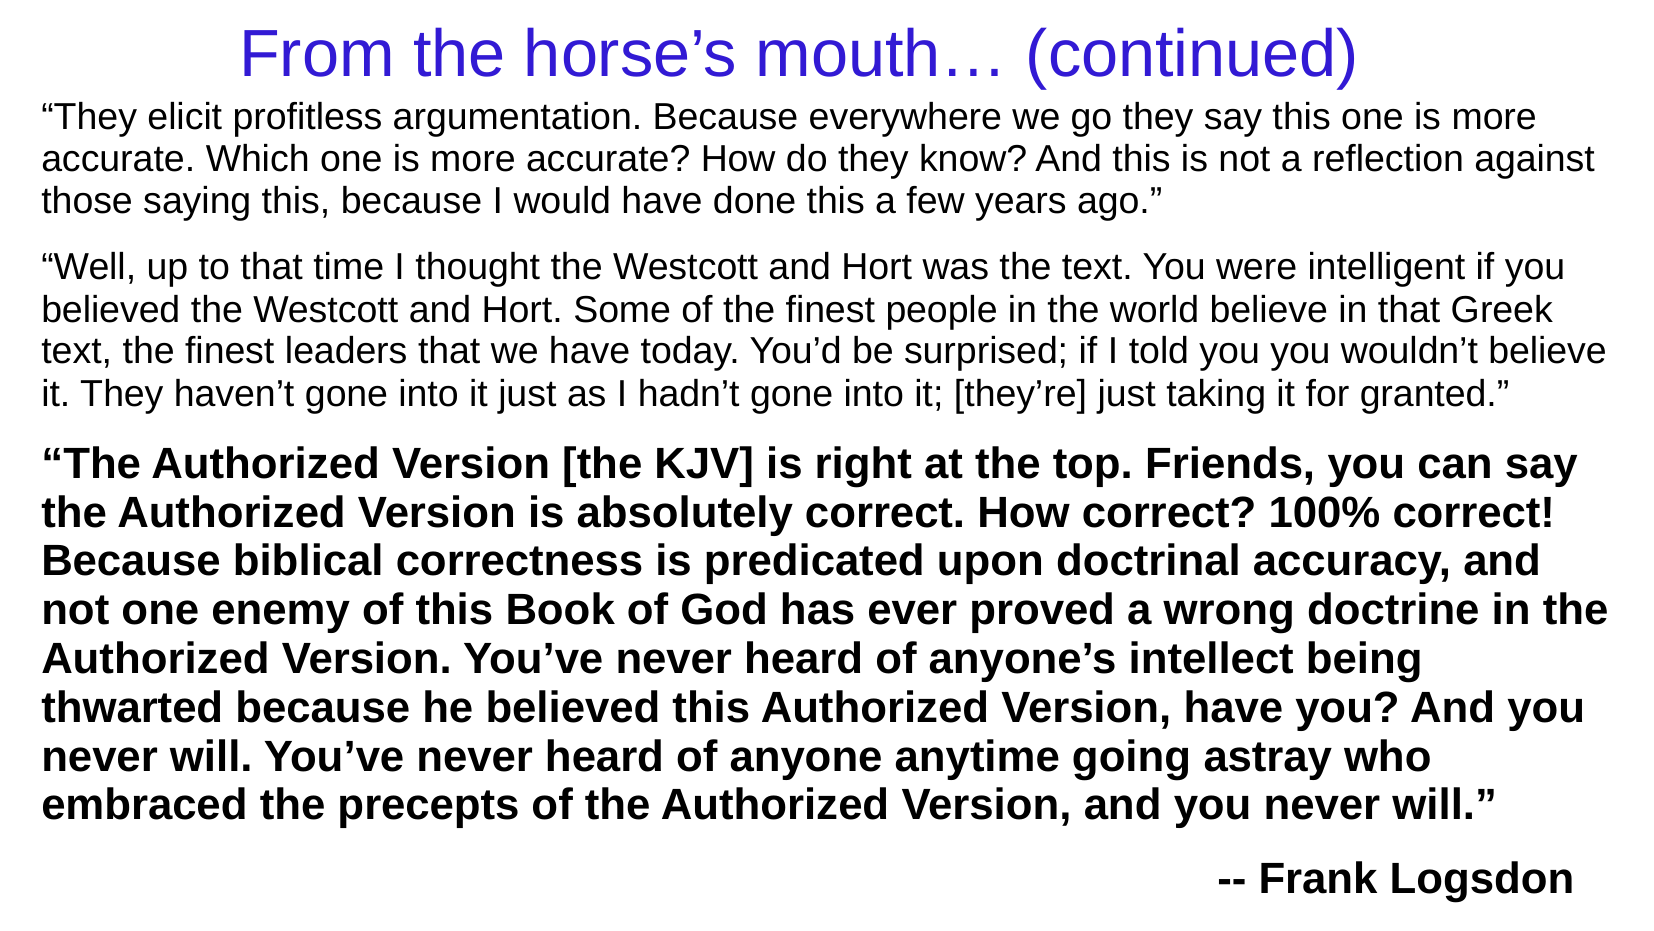

From the horse’s mouth… (continued)
“They elicit profitless argumentation. Because everywhere we go they say this one is more accurate. Which one is more accurate? How do they know? And this is not a reflection against those saying this, because I would have done this a few years ago.”
“Well, up to that time I thought the Westcott and Hort was the text. You were intelligent if you believed the Westcott and Hort. Some of the finest people in the world believe in that Greek text, the finest leaders that we have today. You’d be surprised; if I told you you wouldn’t believe it. They haven’t gone into it just as I hadn’t gone into it; [they’re] just taking it for granted.”
“The Authorized Version [the KJV] is right at the top. Friends, you can say the Authorized Version is absolutely correct. How correct? 100% correct! Because biblical correctness is predicated upon doctrinal accuracy, and not one enemy of this Book of God has ever proved a wrong doctrine in the Authorized Version. You’ve never heard of anyone’s intellect being thwarted because he believed this Authorized Version, have you? And you never will. You’ve never heard of anyone anytime going astray who embraced the precepts of the Authorized Version, and you never will.”
 -- Frank Logsdon